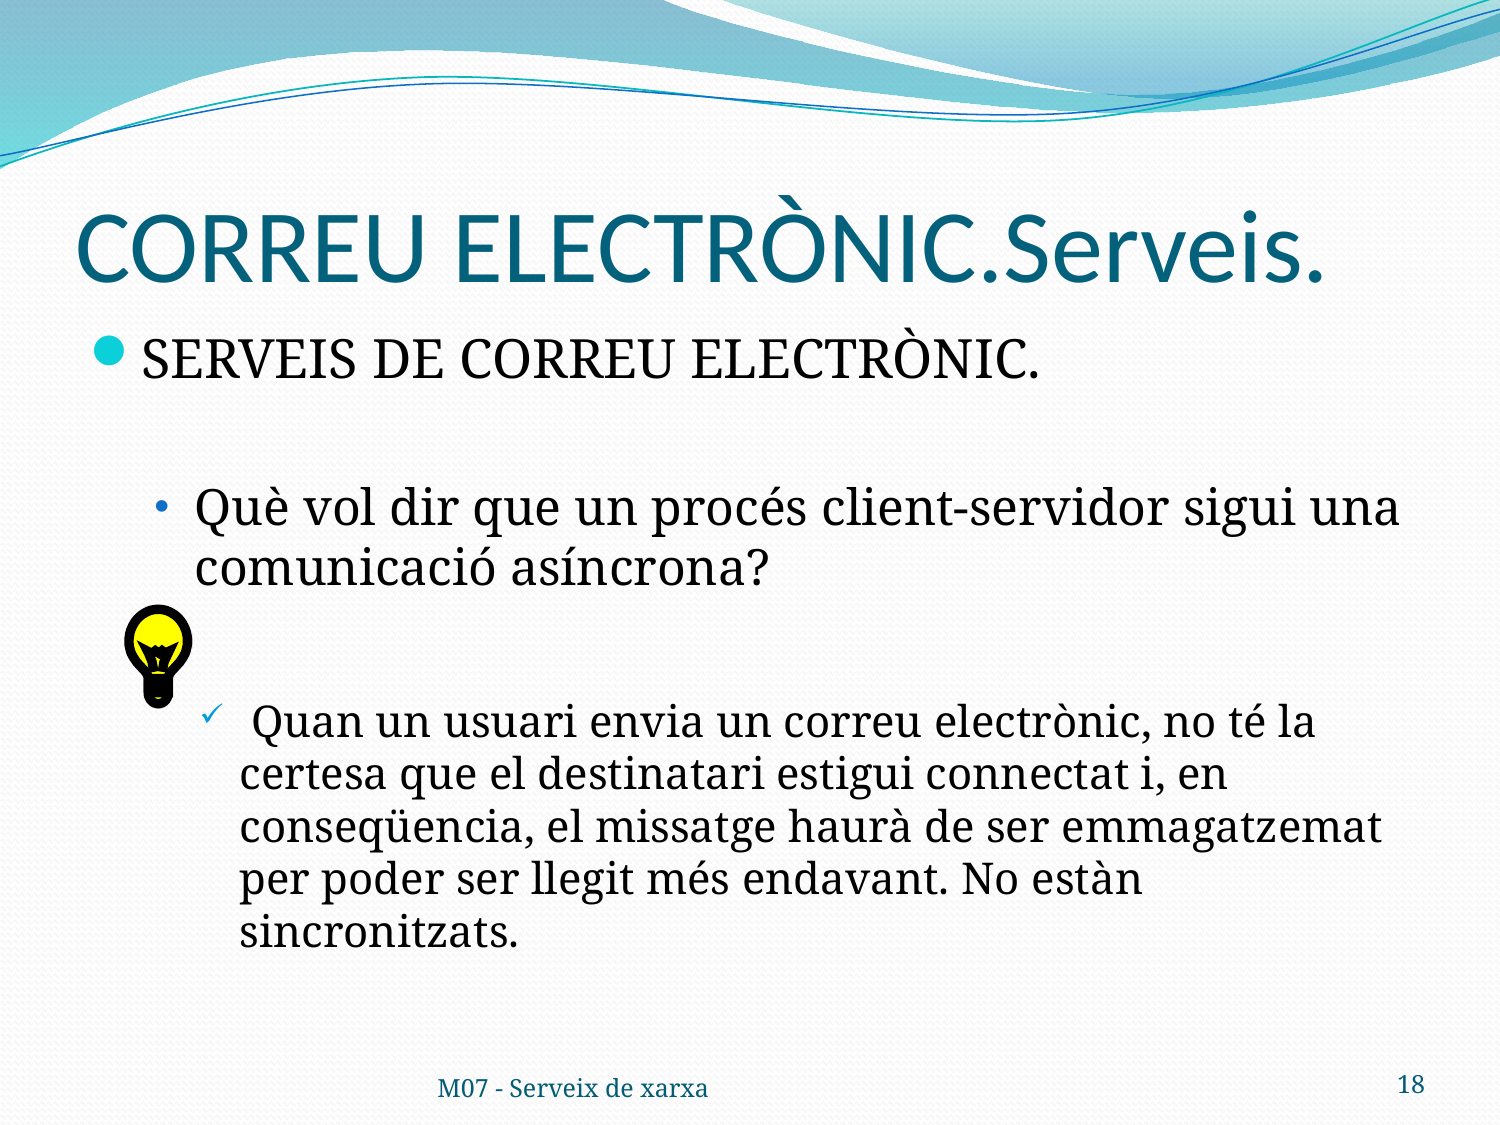

# CORREU ELECTRÒNIC.Serveis.
SERVEIS DE CORREU ELECTRÒNIC.
Què vol dir que un procés client-servidor sigui una comunicació asíncrona?
 Quan un usuari envia un correu electrònic, no té la certesa que el destinatari estigui connectat i, en conseqüencia, el missatge haurà de ser emmagatzemat per poder ser llegit més endavant. No estàn sincronitzats.
M07 - Serveix de xarxa